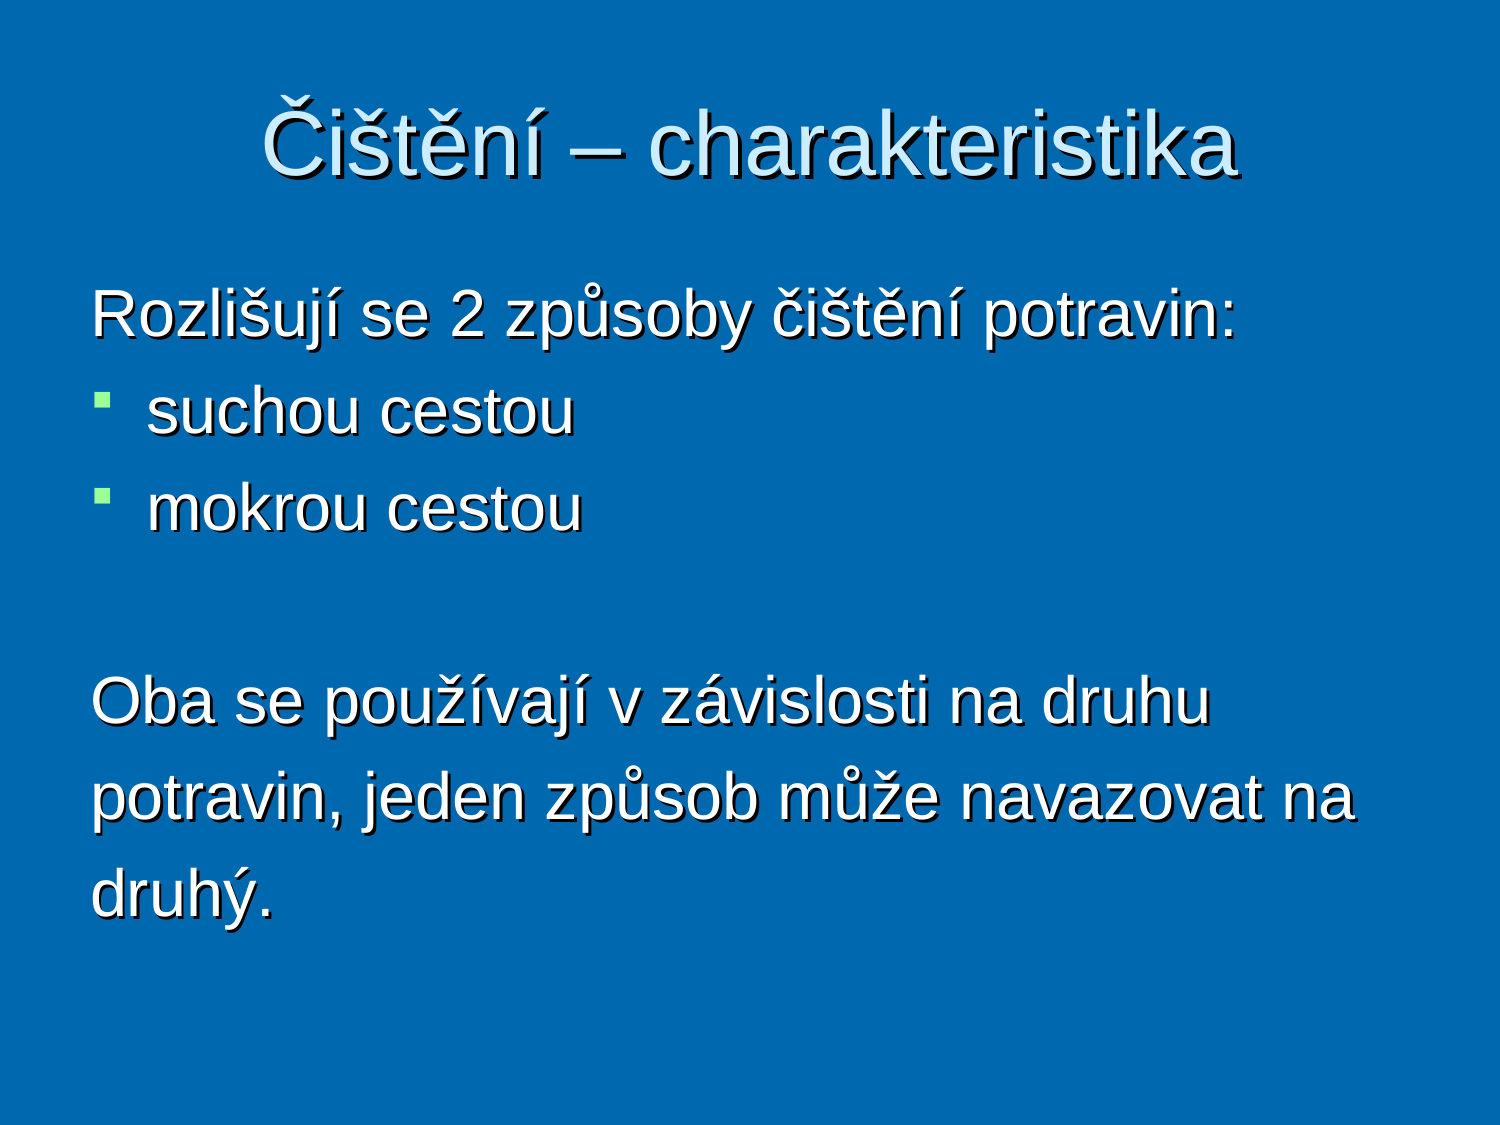

# Čištění – charakteristika
Rozlišují se 2 způsoby čištění potravin:
suchou cestou
mokrou cestou
Oba se používají v závislosti na druhu
potravin, jeden způsob může navazovat na
druhý.